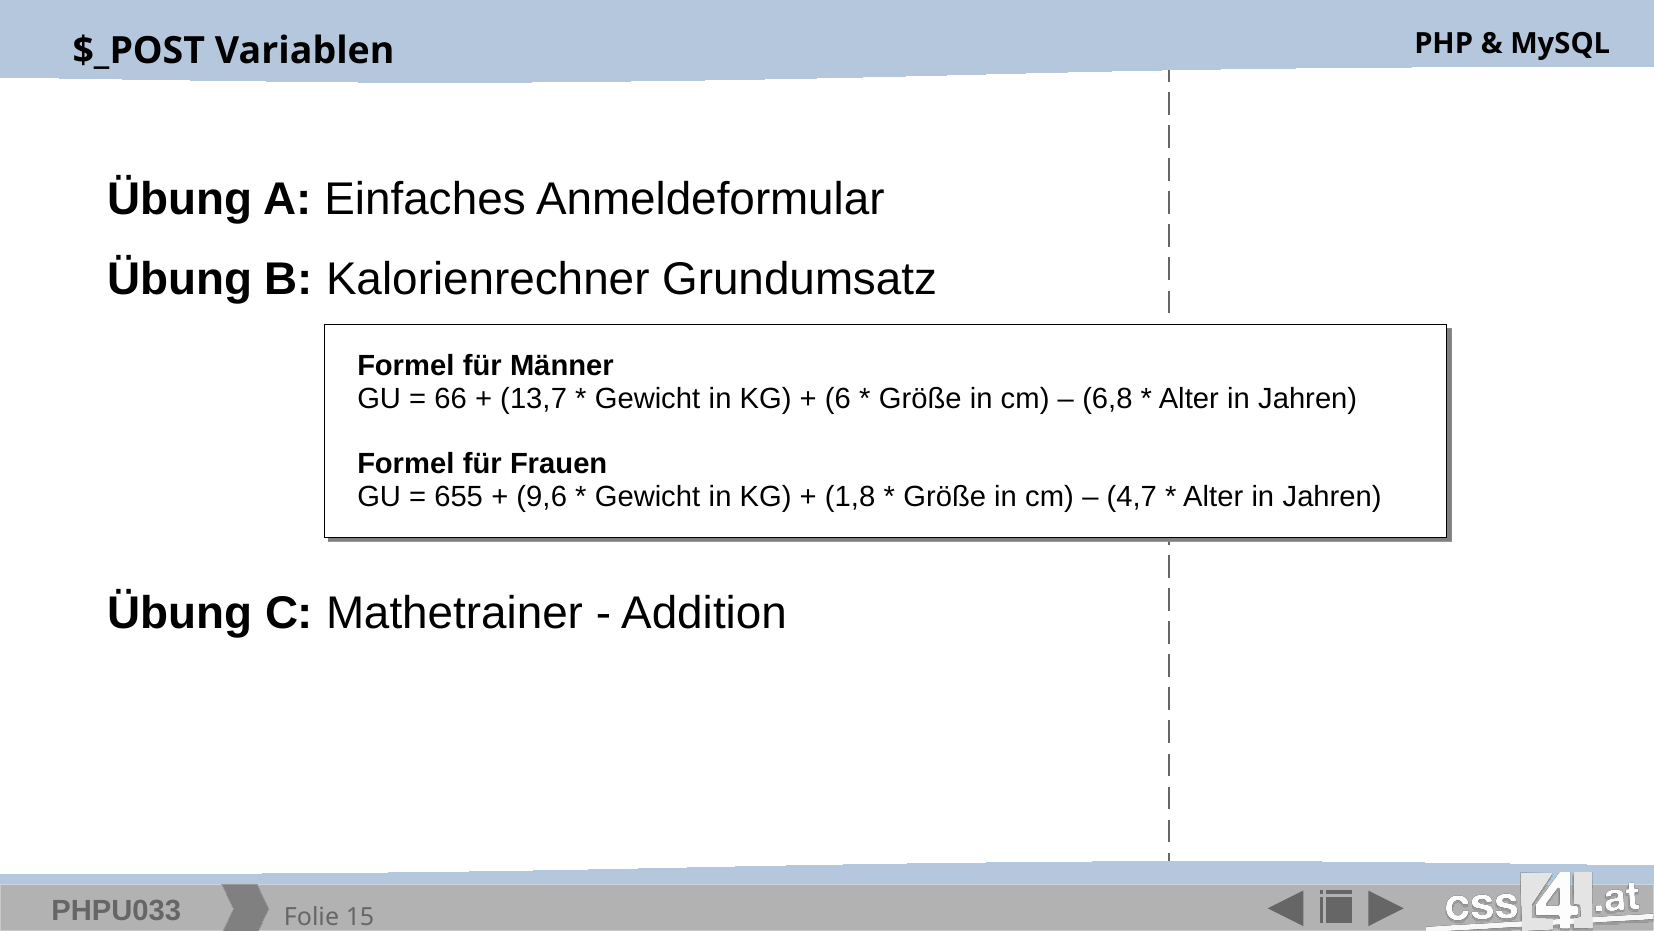

PHP & MySQL
$_POST Variablen
Übung A: Einfaches Anmeldeformular
Übung B: Kalorienrechner Grundumsatz
Formel für Männer
GU = 66 + (13,7 * Gewicht in KG) + (6 * Größe in cm) – (6,8 * Alter in Jahren)
Formel für Frauen
GU = 655 + (9,6 * Gewicht in KG) + (1,8 * Größe in cm) – (4,7 * Alter in Jahren)
Übung C: Mathetrainer - Addition
PHPU033
Folie